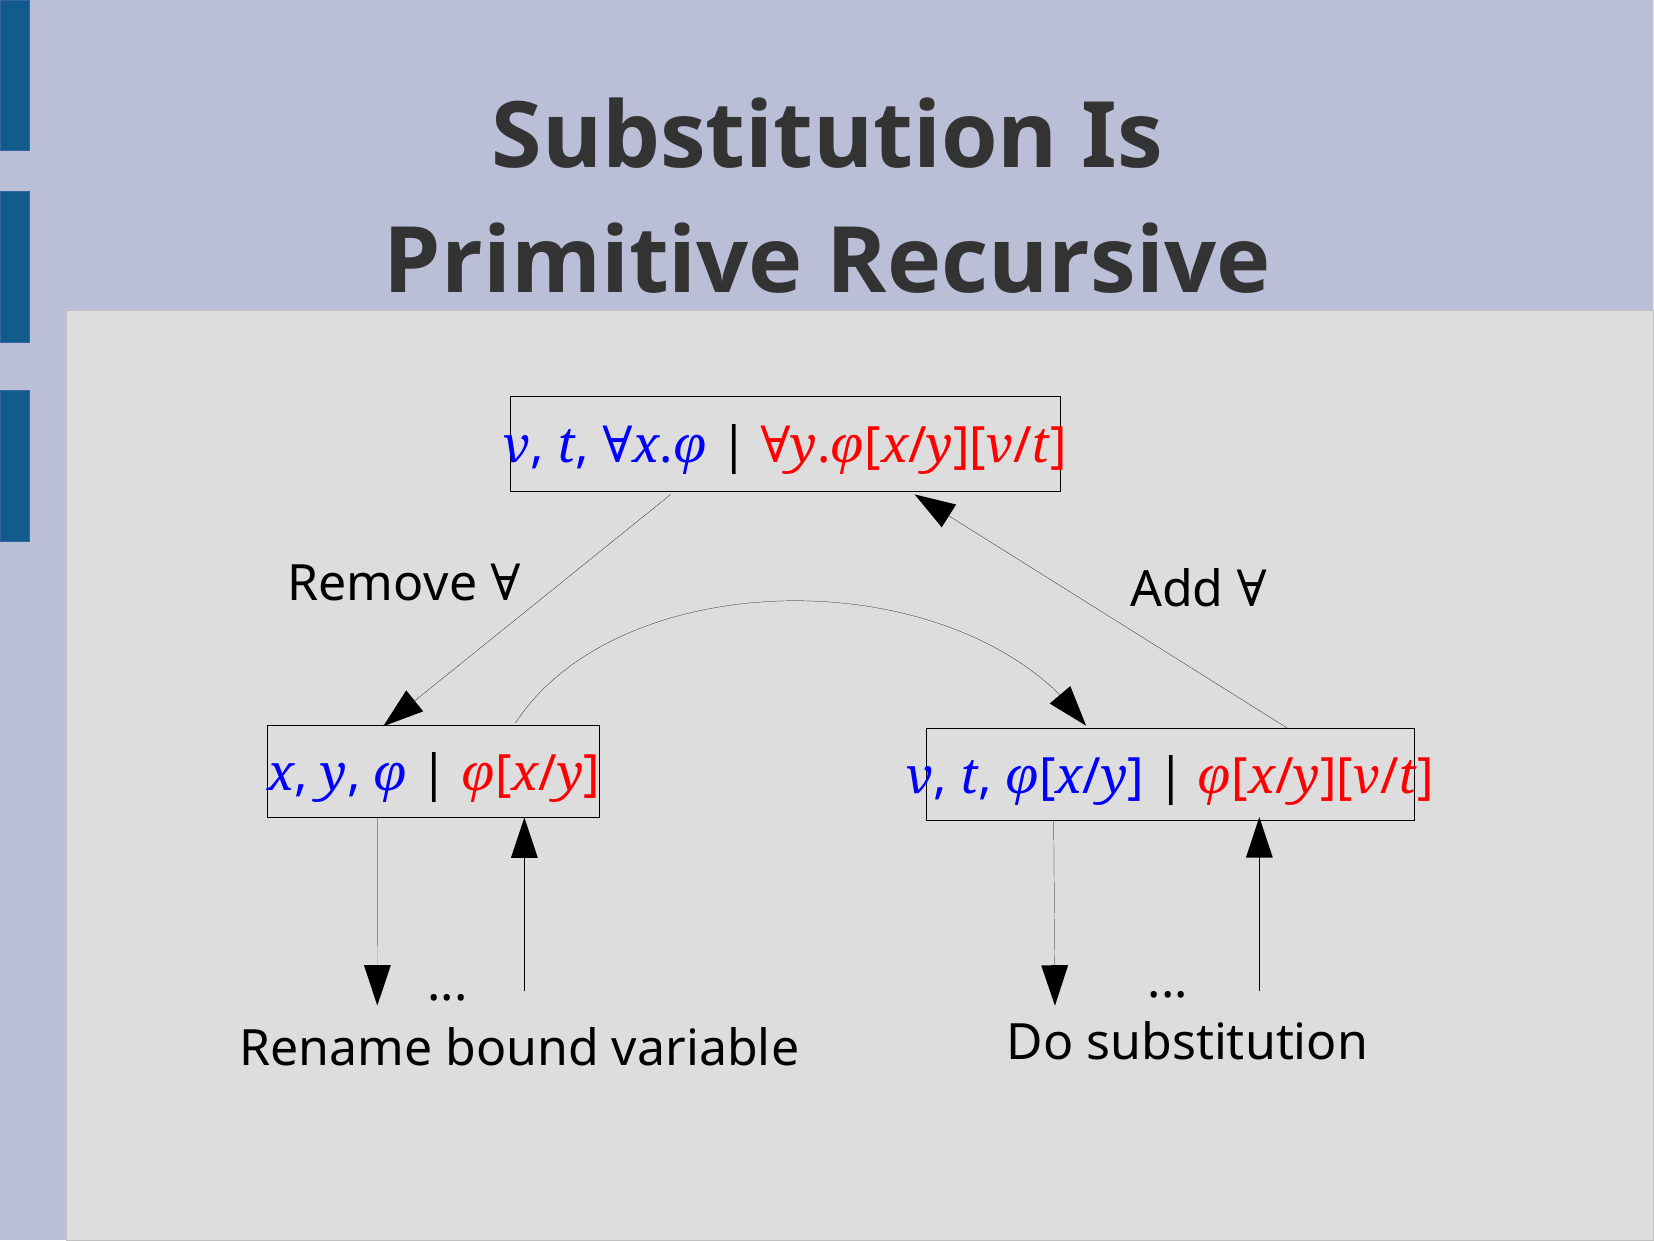

# Substitution Is Primitive Recursive
v, t, ∀x.φ | ∀y.φ[x/y][v/t]
Remove ∀
Add ∀
x, y, φ | φ[x/y]
v, t, φ[x/y] | φ[x/y][v/t]
...
...
Do substitution
Rename bound variable